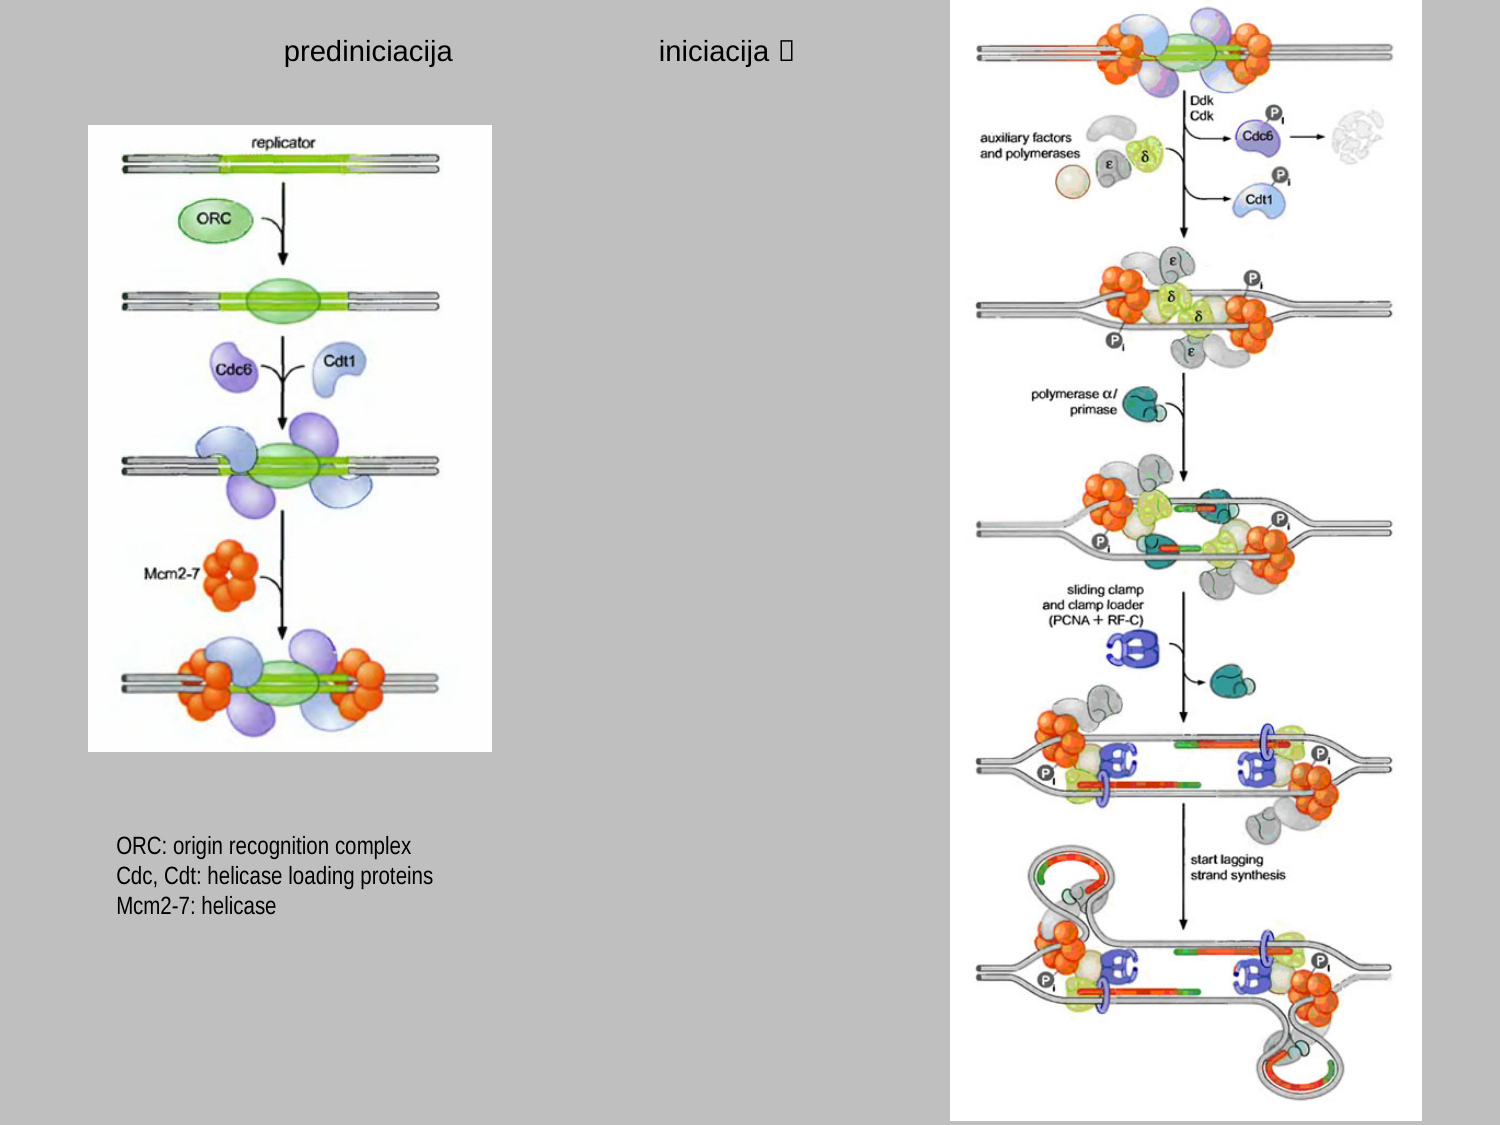

prediniciacija			iniciacija 
ORC: origin recognition complex
Cdc, Cdt: helicase loading proteins
Mcm2-7: helicase